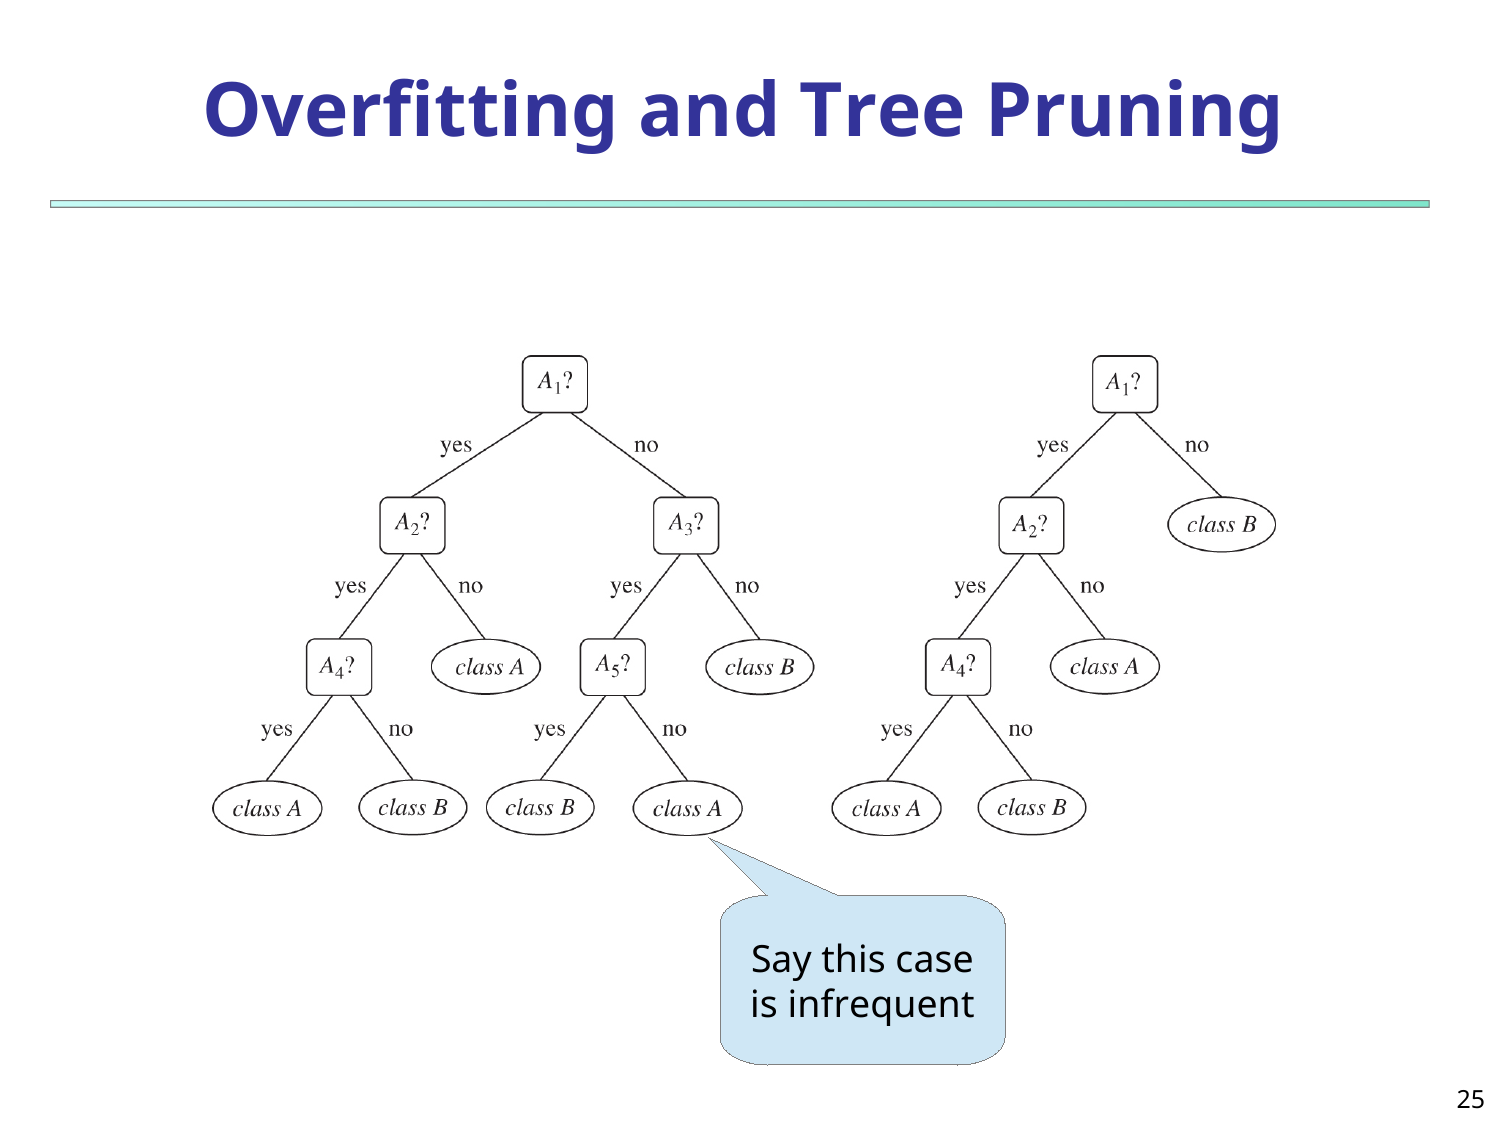

# Overfitting and Tree Pruning
Say this case
is infrequent